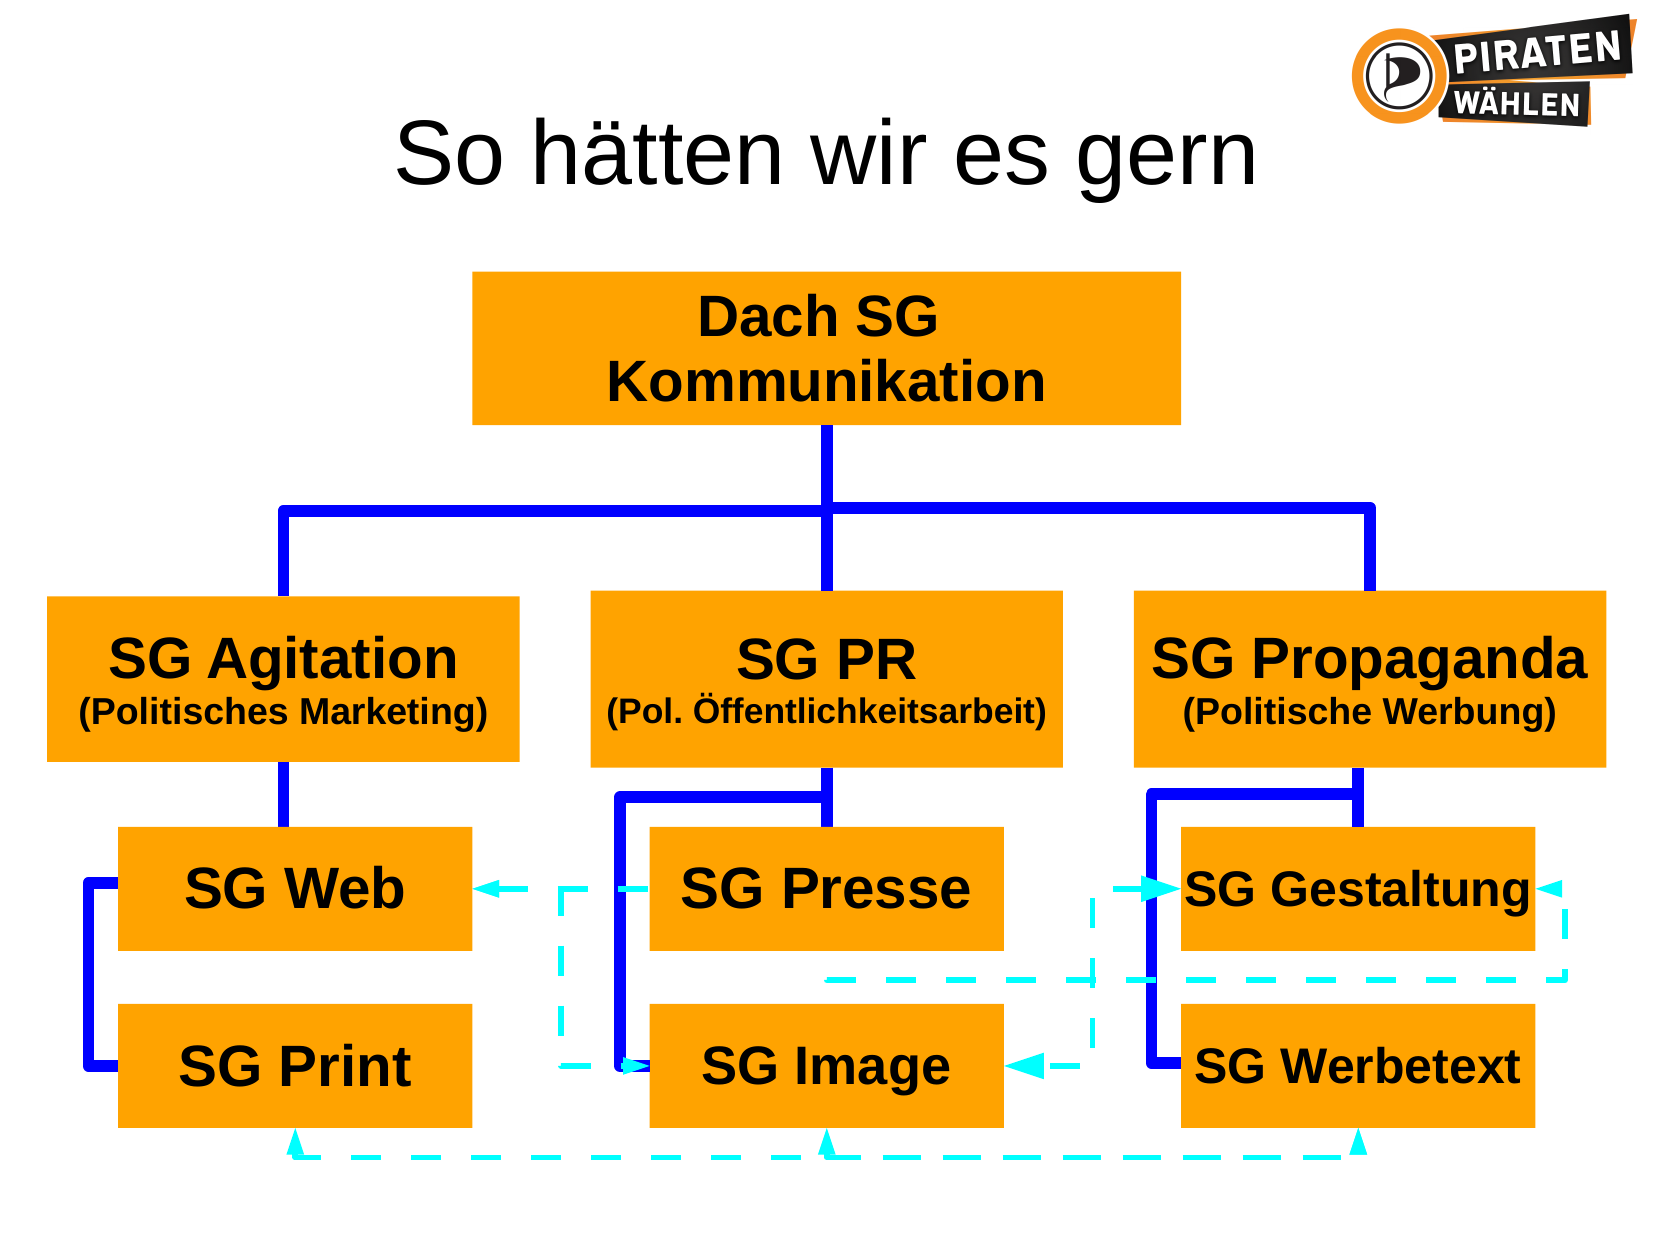

# So hätten wir es gern
Dach SG
Kommunikation
SG PR
(Pol. Öffentlichkeitsarbeit)
SG Propaganda
(Politische Werbung)
SG Agitation
(Politisches Marketing)
SG Web
SG Presse
SG Gestaltung
SG Print
SG Image
SG Werbetext